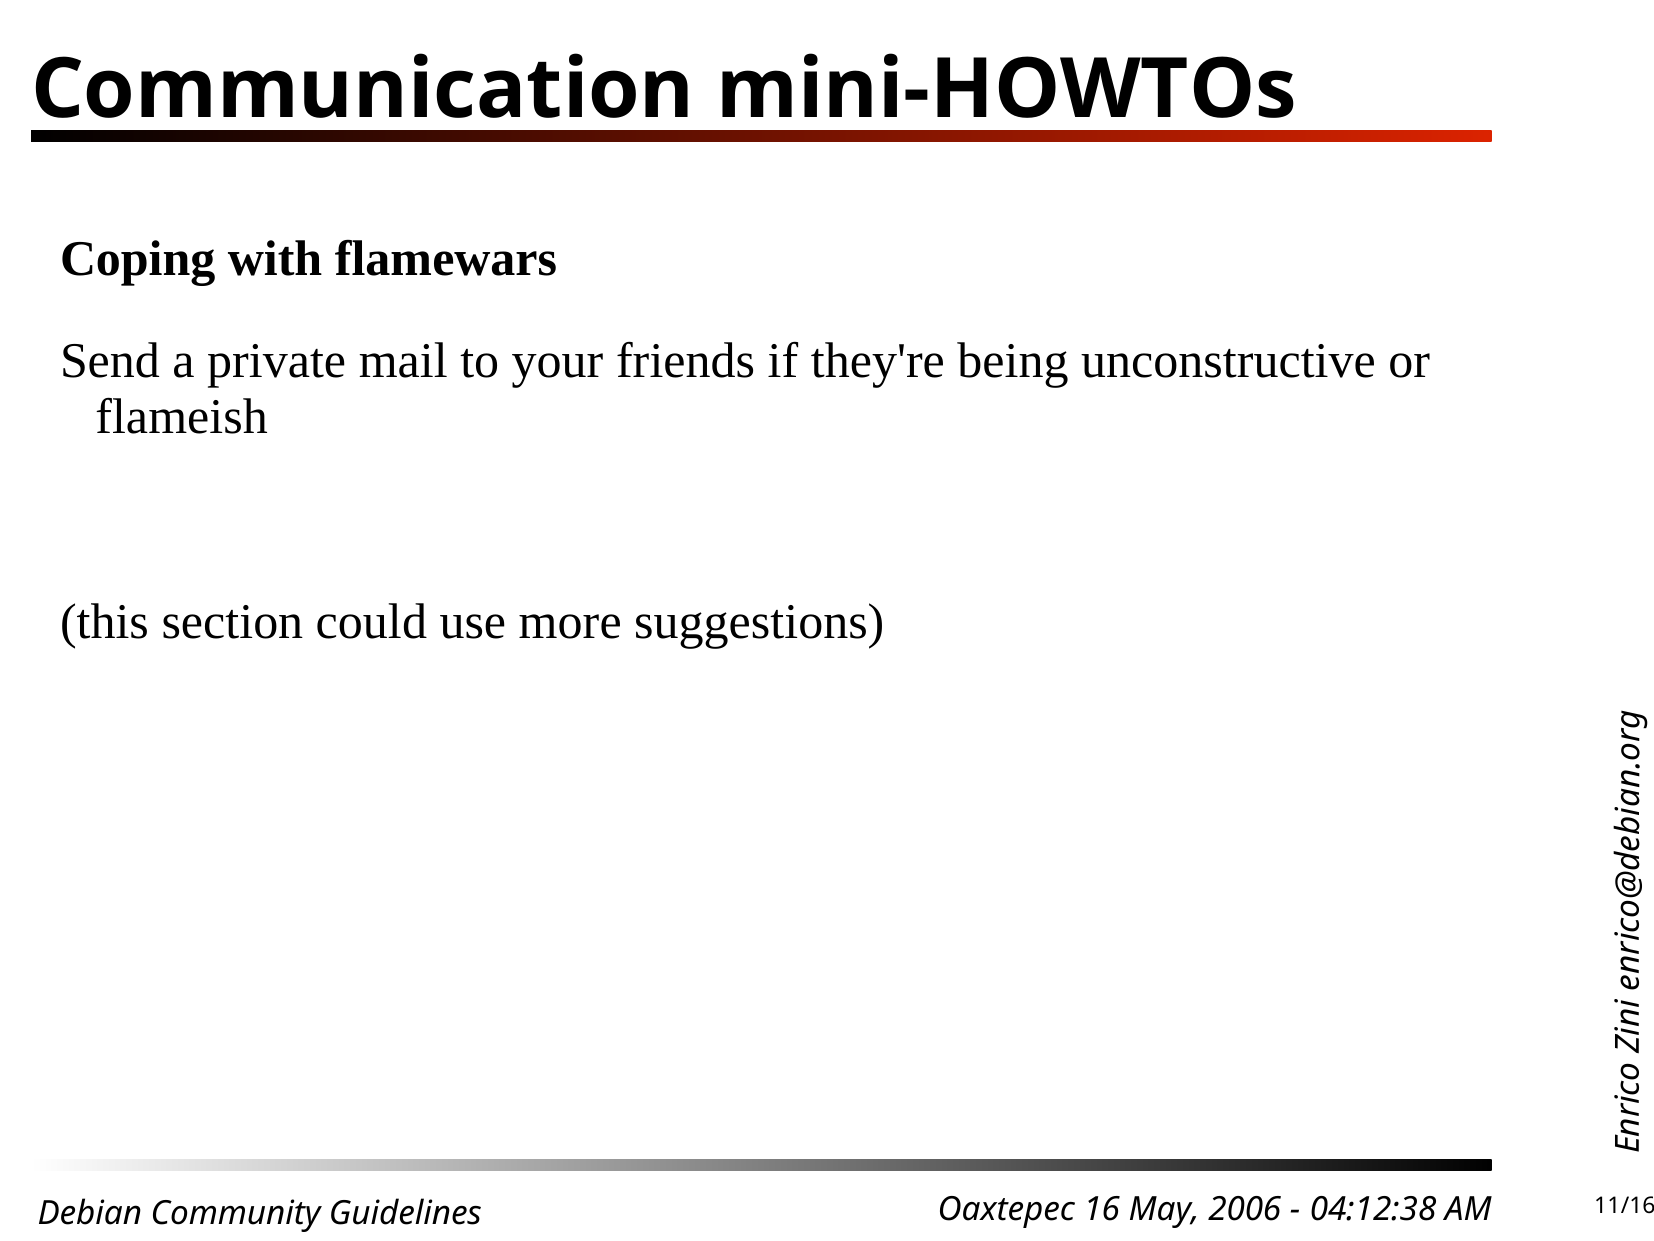

Communication mini-HOWTOs
Coping with flamewars
Send a private mail to your friends if they're being unconstructive or flameish
(this section could use more suggestions)